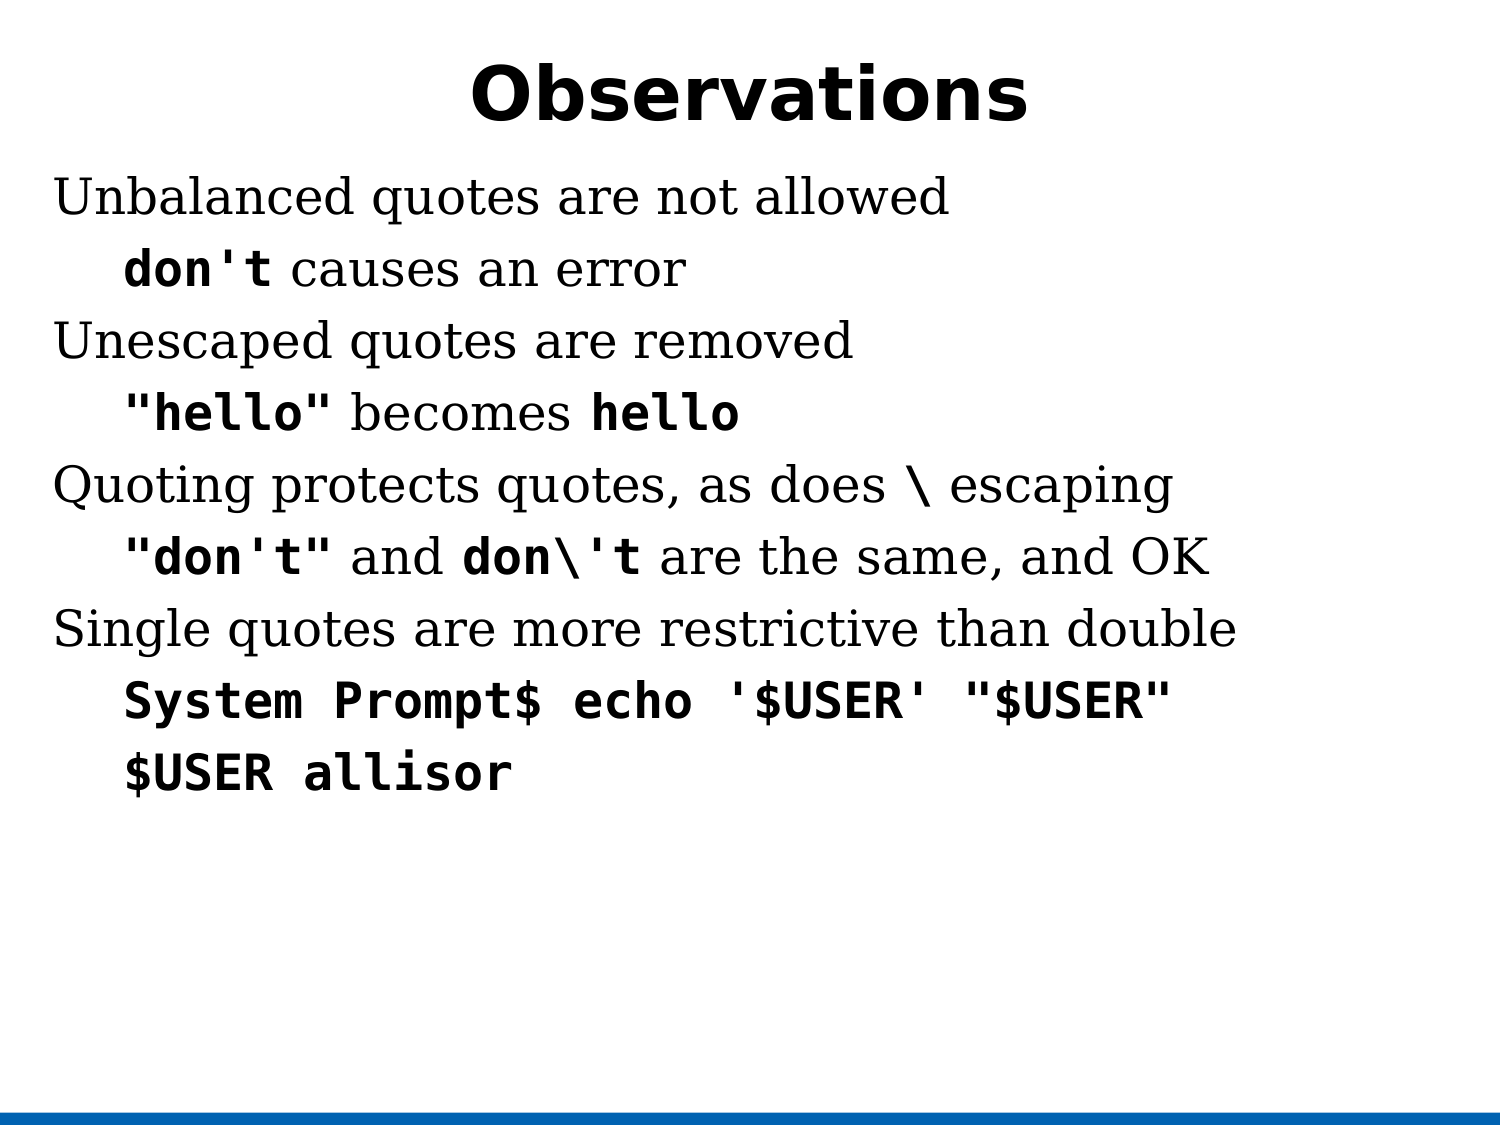

Observations
Unbalanced quotes are not allowed
	don't causes an error
Unescaped quotes are removed
	"hello" becomes hello
Quoting protects quotes, as does \ escaping
	"don't" and don\'t are the same, and OK
Single quotes are more restrictive than double
	System Prompt$ echo '$USER' "$USER"
	$USER allisor